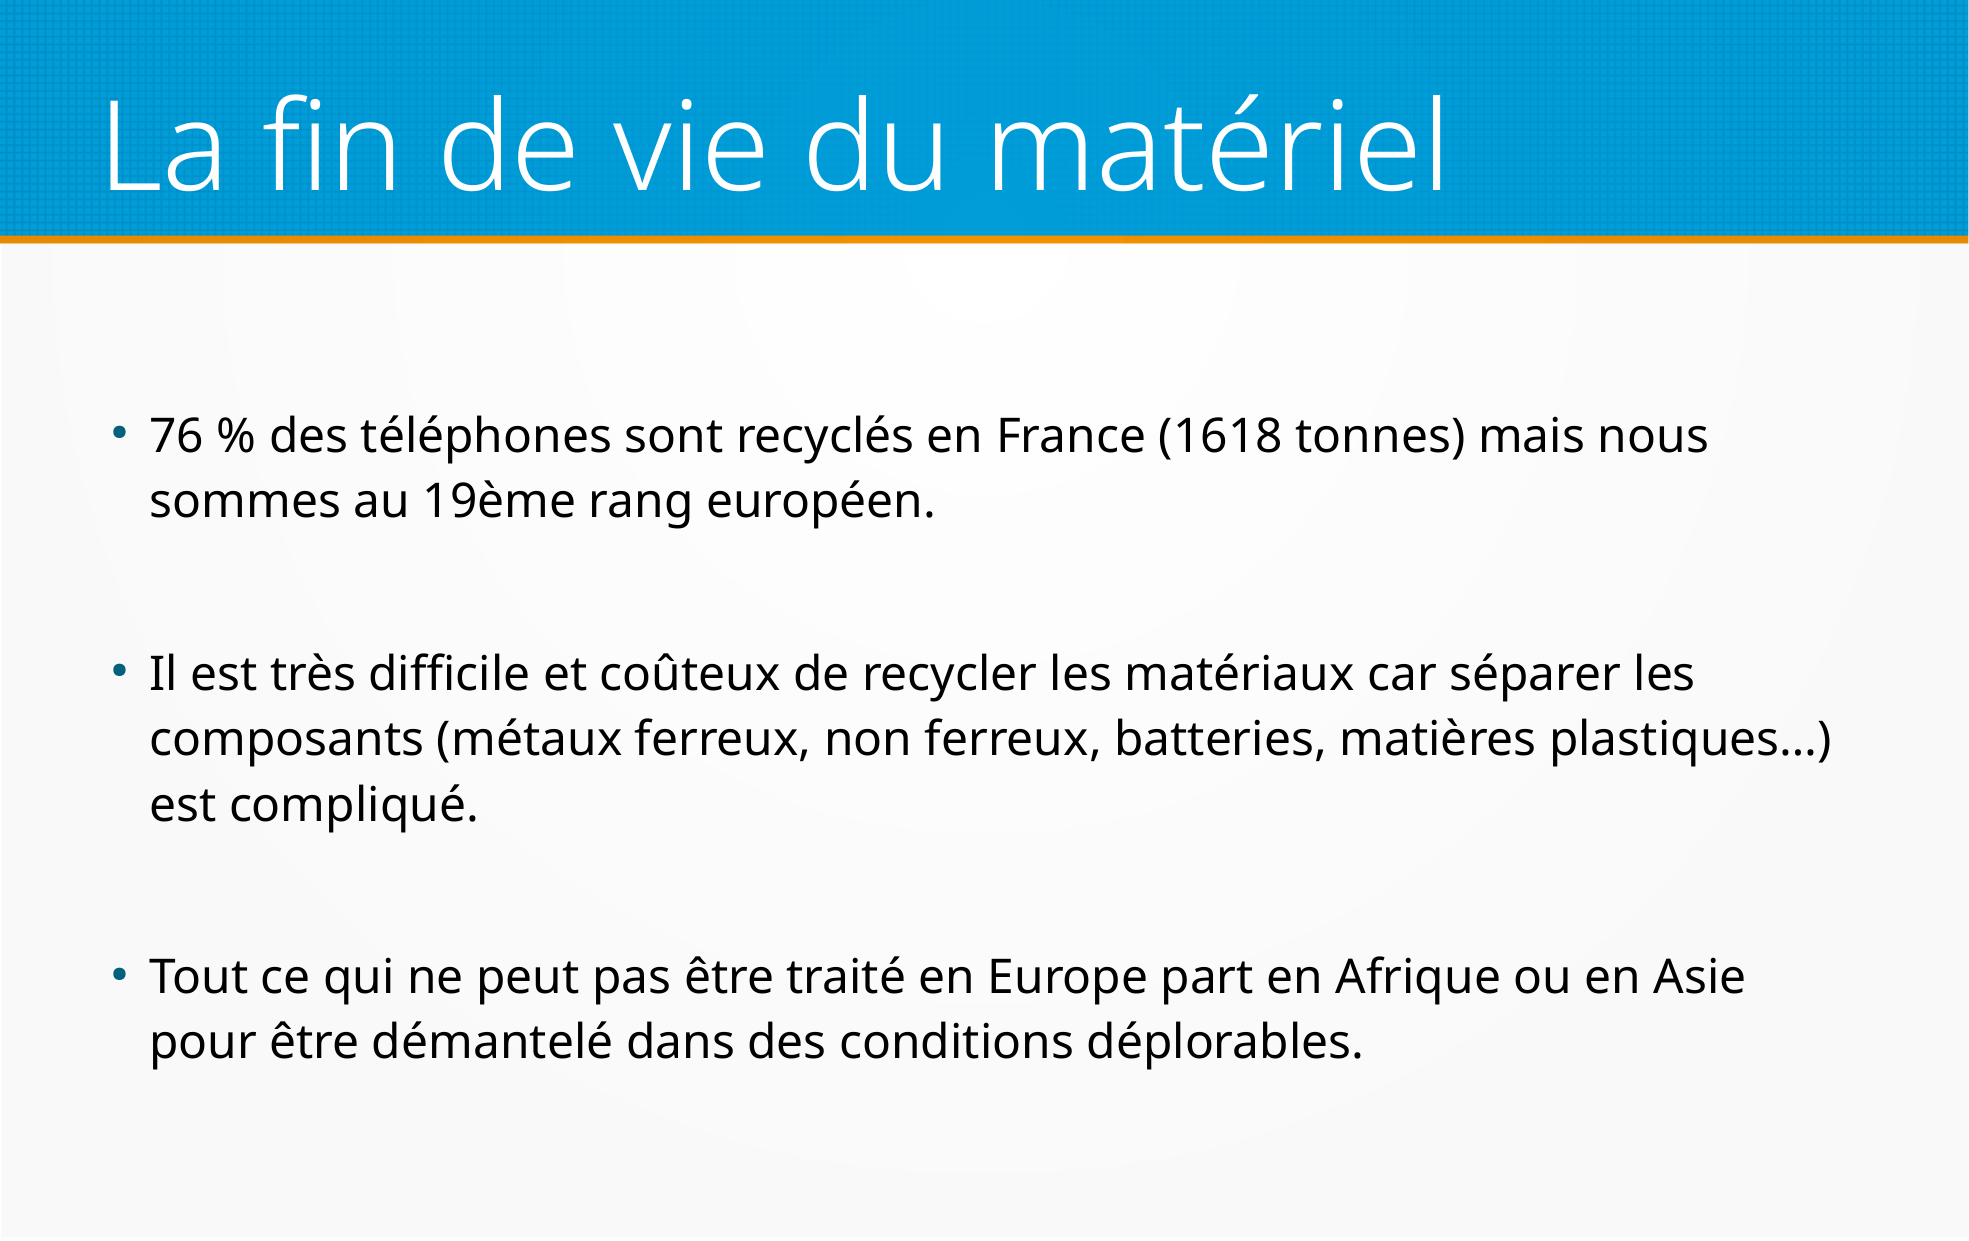

# La fin de vie du matériel
76 % des téléphones sont recyclés en France (1618 tonnes) mais nous sommes au 19ème rang européen.
Il est très difficile et coûteux de recycler les matériaux car séparer les composants (métaux ferreux, non ferreux, batteries, matières plastiques…) est compliqué.
Tout ce qui ne peut pas être traité en Europe part en Afrique ou en Asie pour être démantelé dans des conditions déplorables.